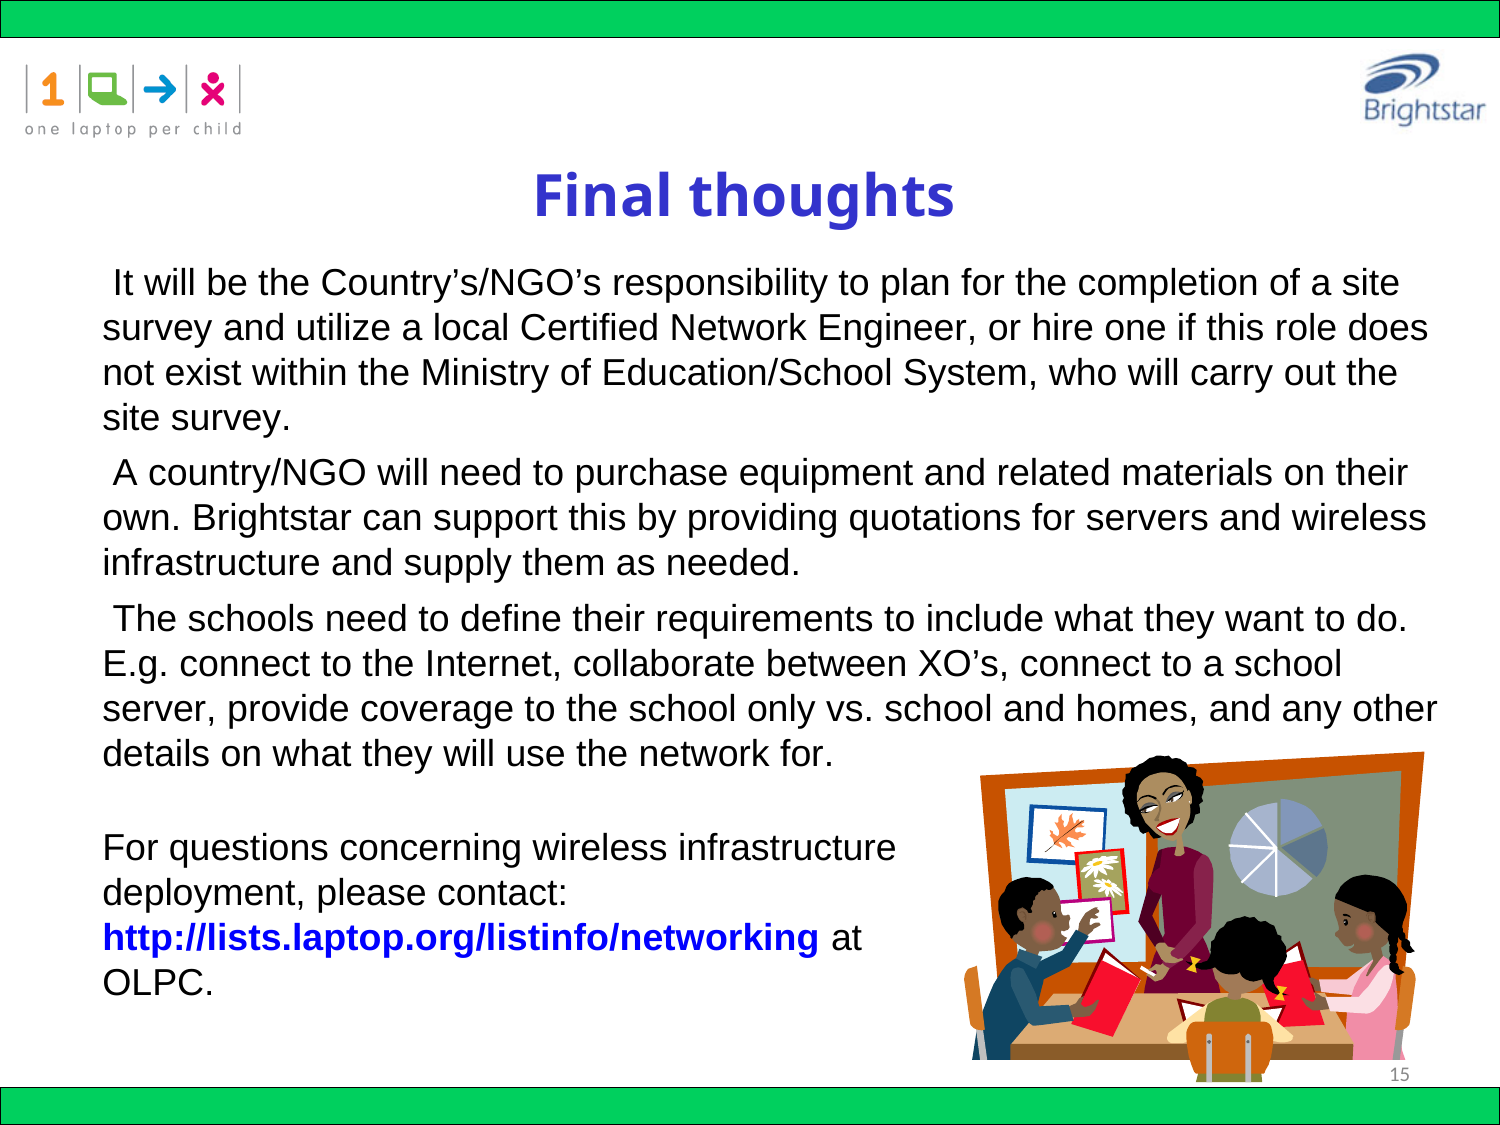

# Final thoughts
 It will be the Country’s/NGO’s responsibility to plan for the completion of a site survey and utilize a local Certified Network Engineer, or hire one if this role does not exist within the Ministry of Education/School System, who will carry out the site survey.
 A country/NGO will need to purchase equipment and related materials on their own. Brightstar can support this by providing quotations for servers and wireless infrastructure and supply them as needed.
 The schools need to define their requirements to include what they want to do. E.g. connect to the Internet, collaborate between XO’s, connect to a school server, provide coverage to the school only vs. school and homes, and any other details on what they will use the network for.
For questions concerning wireless infrastructure deployment, please contact: http://lists.laptop.org/listinfo/networking at OLPC.